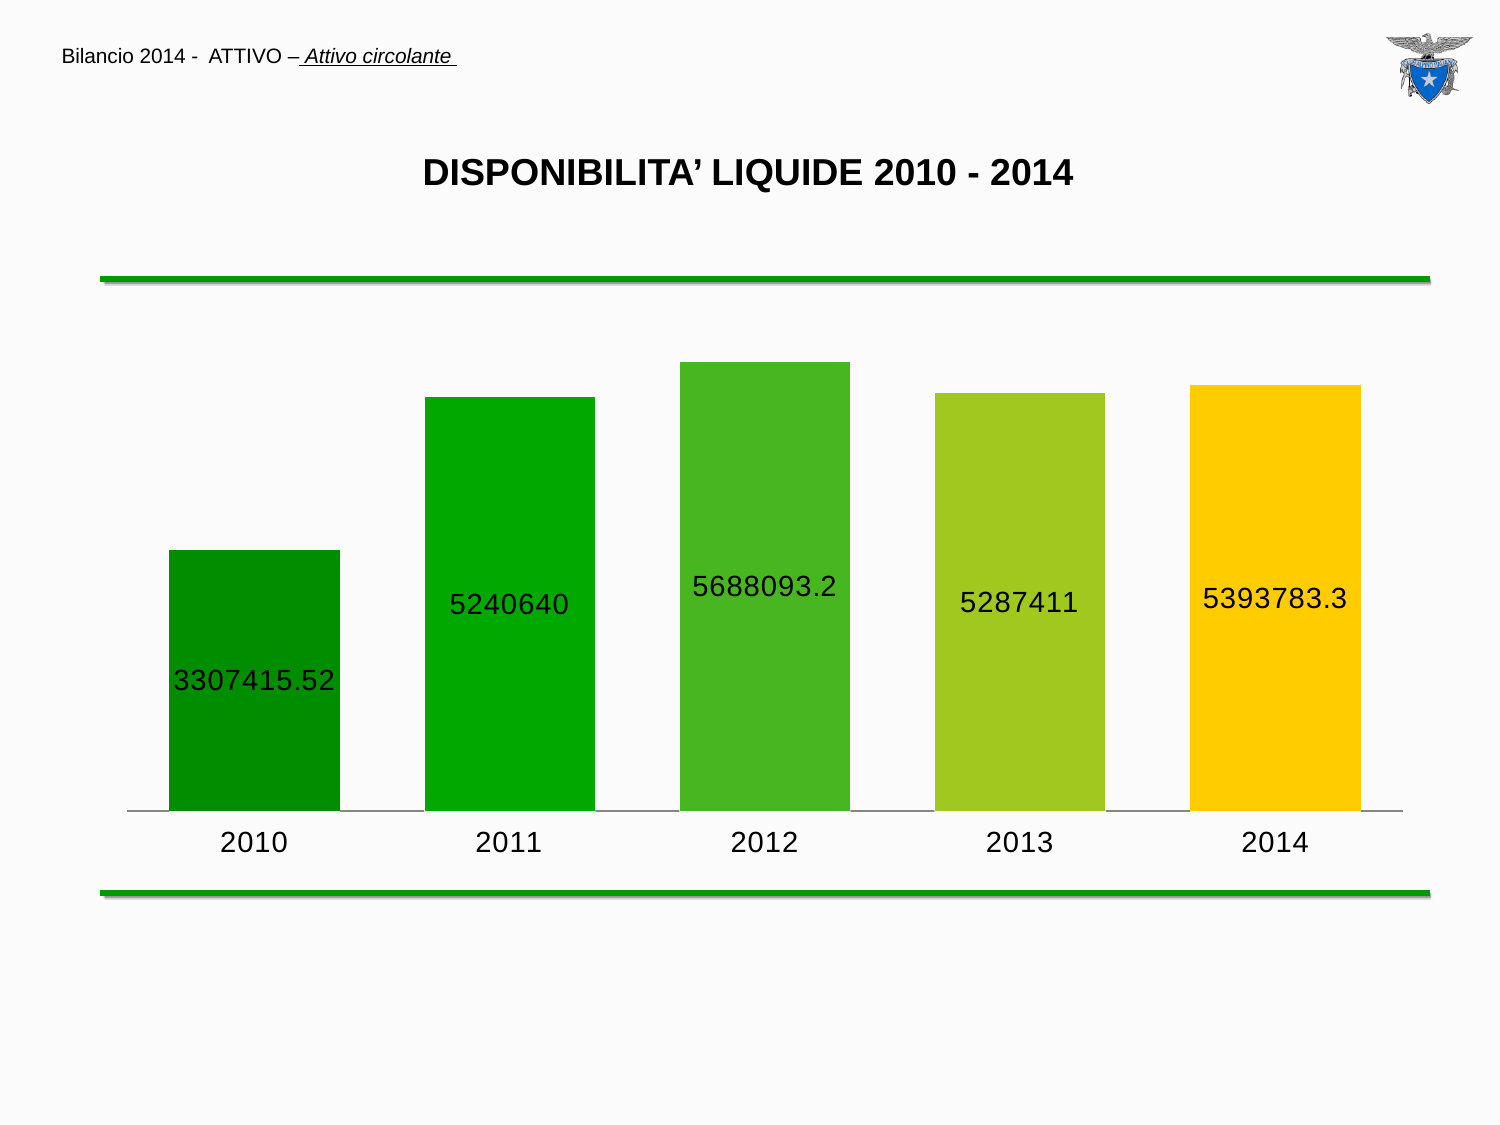

Bilancio 2014 - ATTIVO – Attivo circolante
DISPONIBILITA’ LIQUIDE 2010 - 2014
### Chart
| Category | Serie1 | Serie2 |
|---|---|---|
| 2010 | 2010.0 | 3307415.52 |
| 2011 | 2011.0 | 5240640.0 |
| 2012 | 2012.0 | 5688093.2 |
| 2013 | 2013.0 | 5287411.0 |
| 2014 | 2014.0 | 5393783.3 |